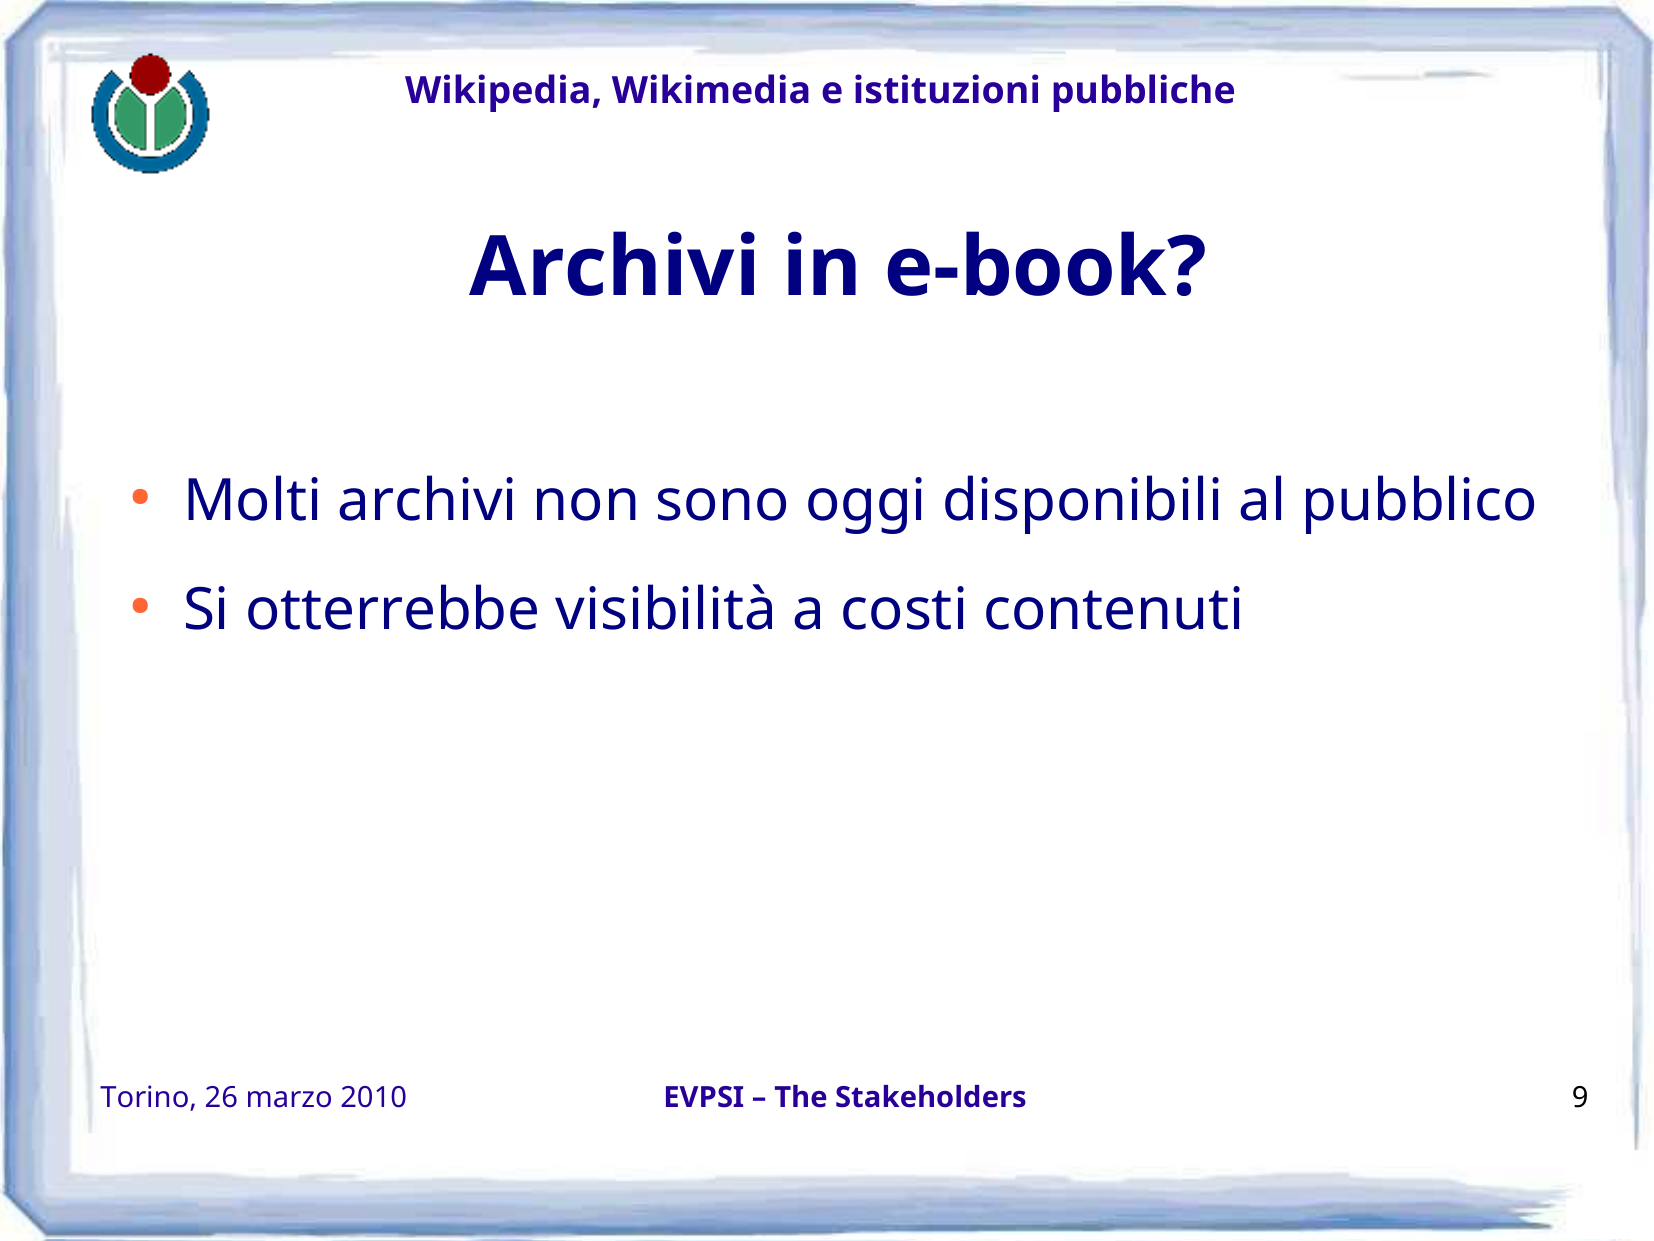

# Wikipedia, Wikimedia e istituzioni pubbliche
Archivi in e-book?
Molti archivi non sono oggi disponibili al pubblico
Si otterrebbe visibilità a costi contenuti
26 marzo 2010
EVPSI, Torino
9